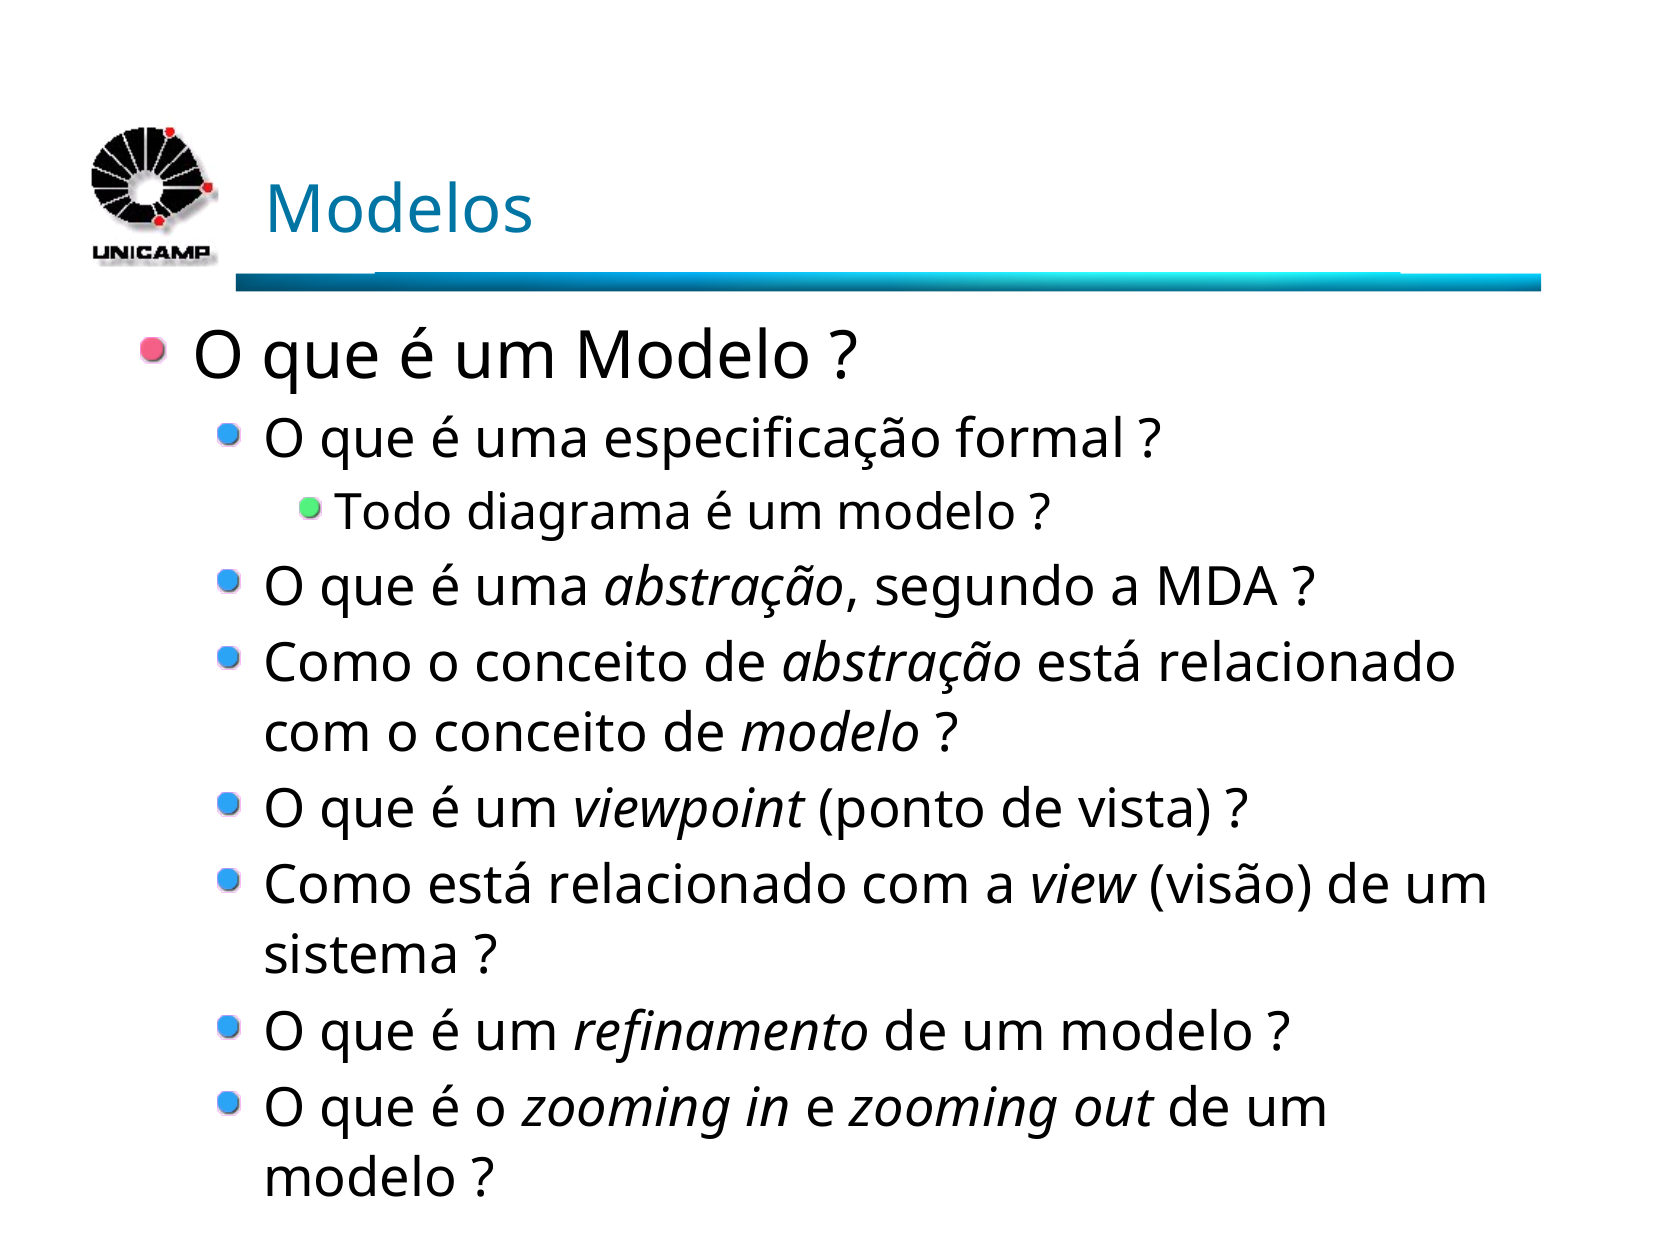

# Modelos
O que é um Modelo ?
O que é uma especificação formal ?
Todo diagrama é um modelo ?
O que é uma abstração, segundo a MDA ?
Como o conceito de abstração está relacionado com o conceito de modelo ?
O que é um viewpoint (ponto de vista) ?
Como está relacionado com a view (visão) de um sistema ?
O que é um refinamento de um modelo ?
O que é o zooming in e zooming out de um modelo ?